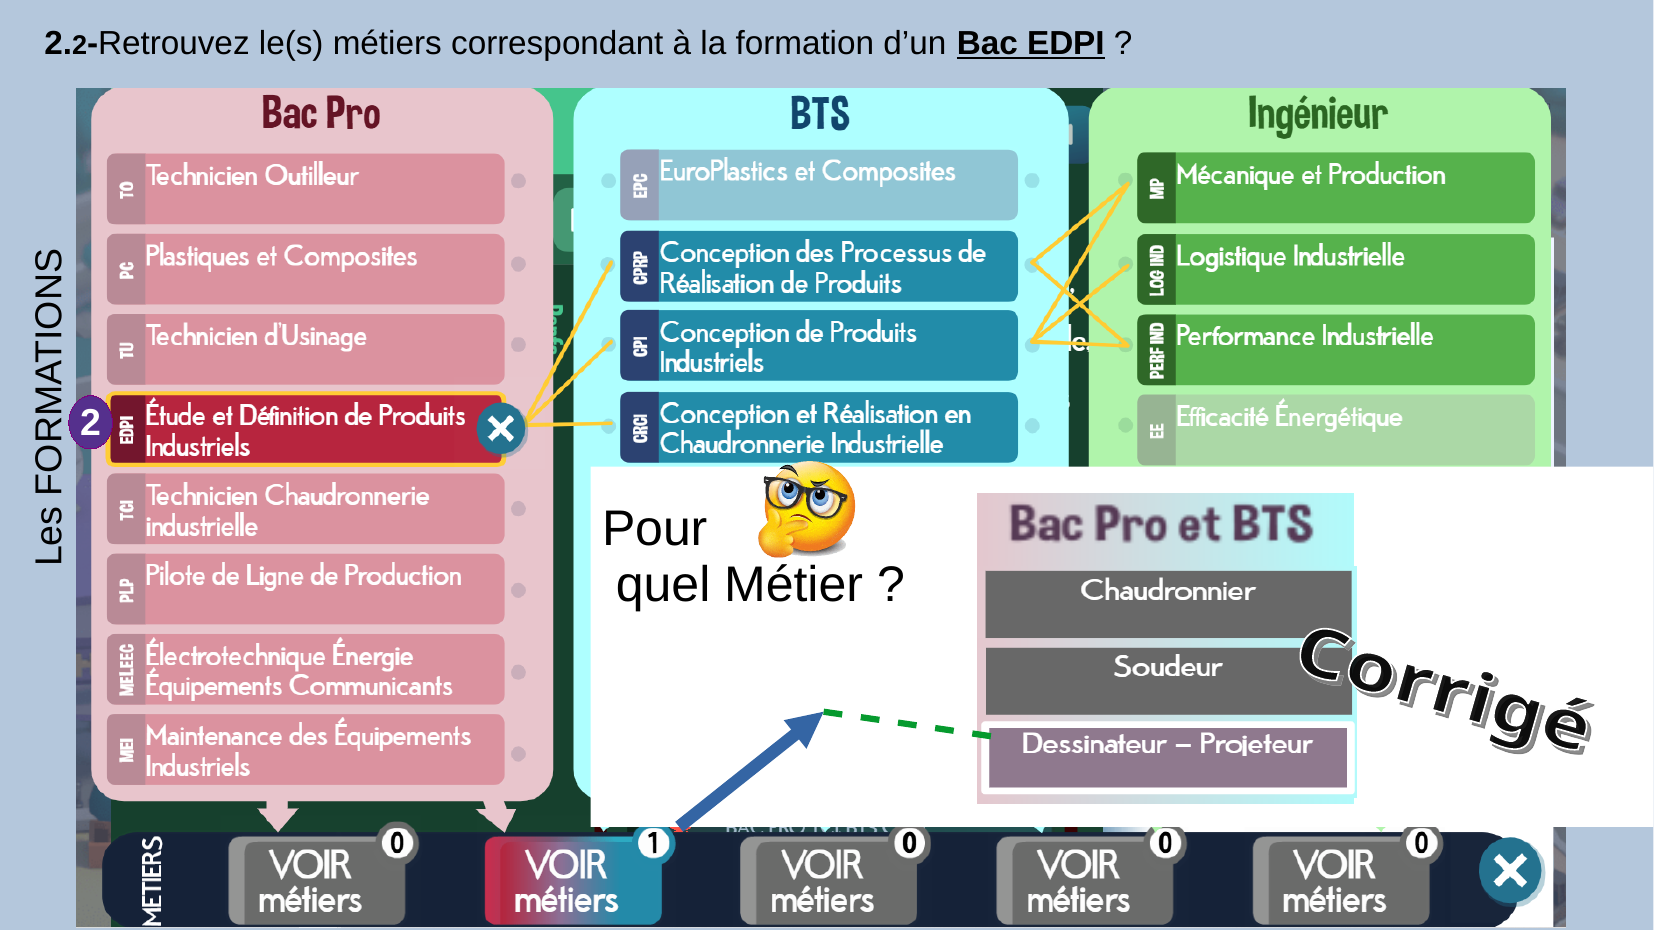

2.2-Retrouvez le(s) métiers correspondant à la formation d’un Bac EDPI ?
Les FORMATIONS
2
Pour
 quel Métier ?
Corrigé